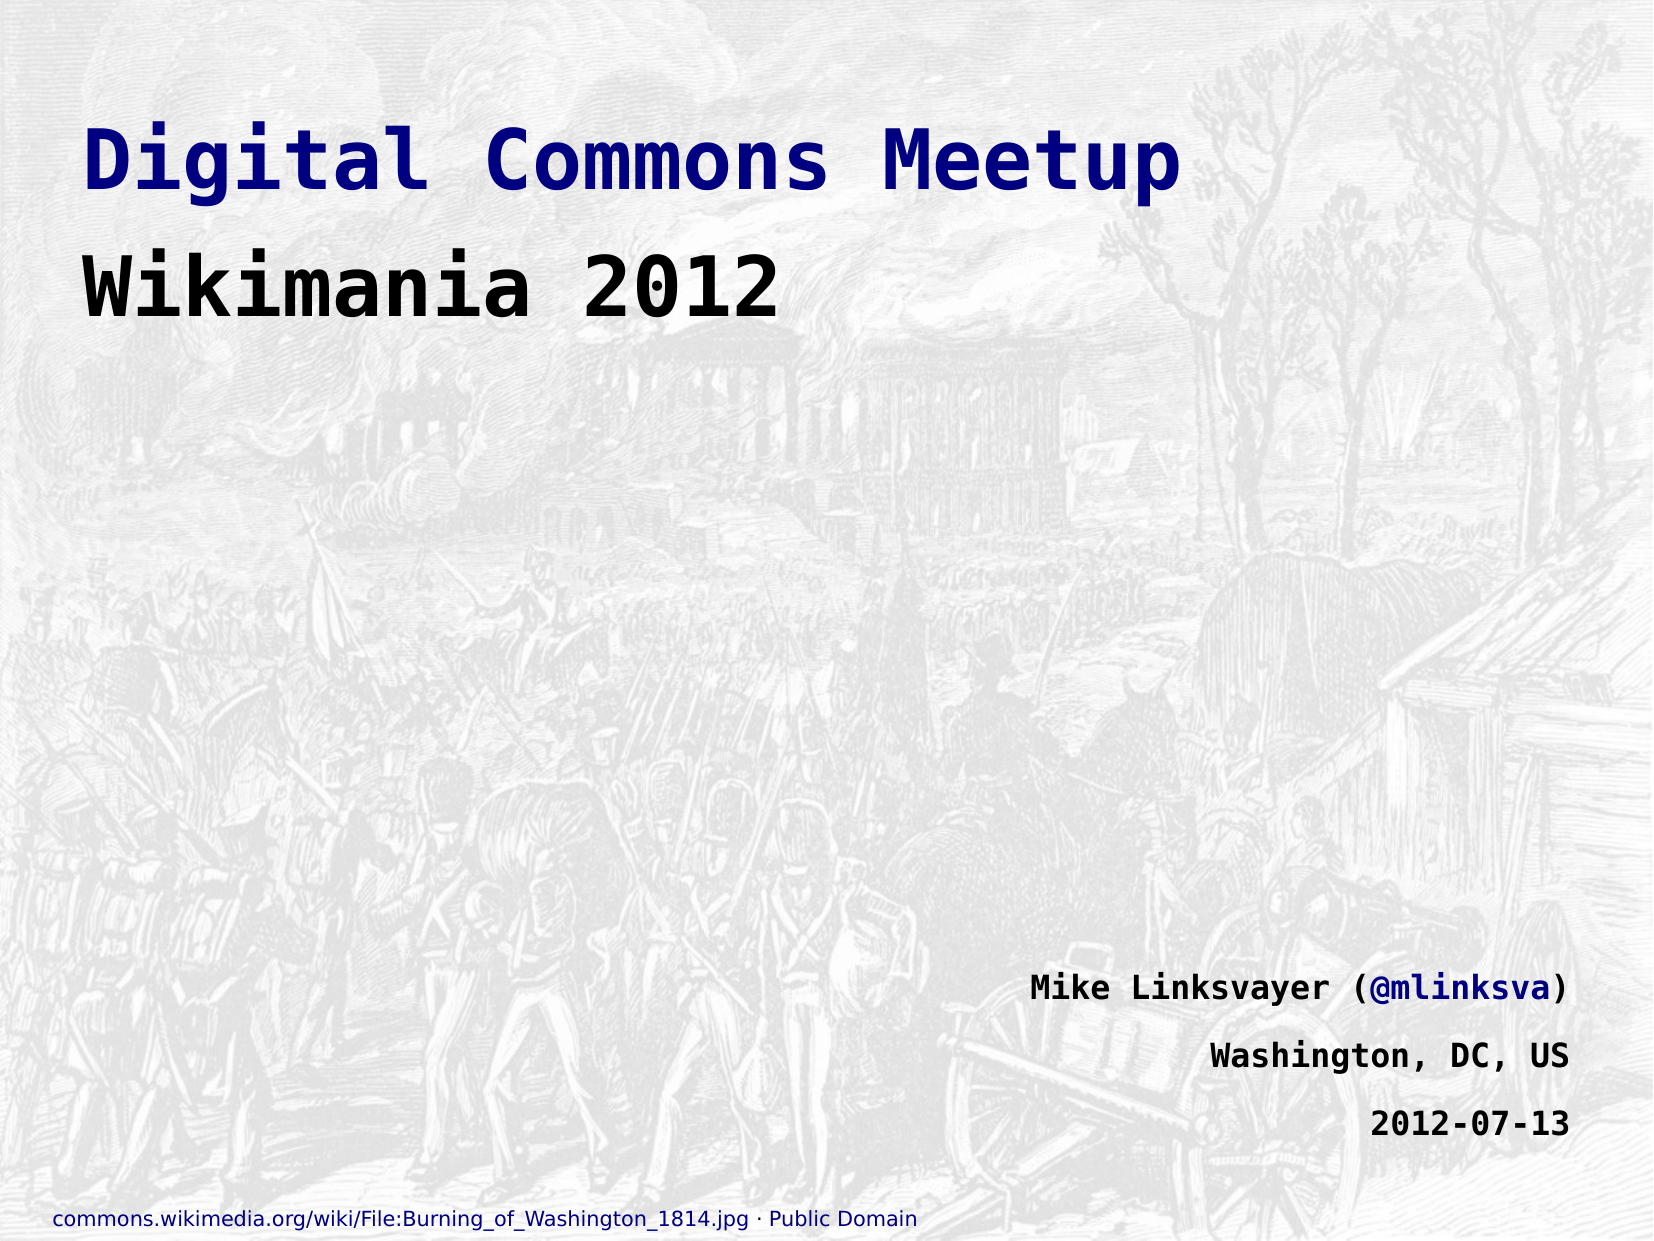

# Digital Commons Meetup
Wikimania 2012
Mike Linksvayer (@mlinksva)
Washington, DC, US
2012-07-13
commons.wikimedia.org/wiki/File:Burning_of_Washington_1814.jpg · Public Domain